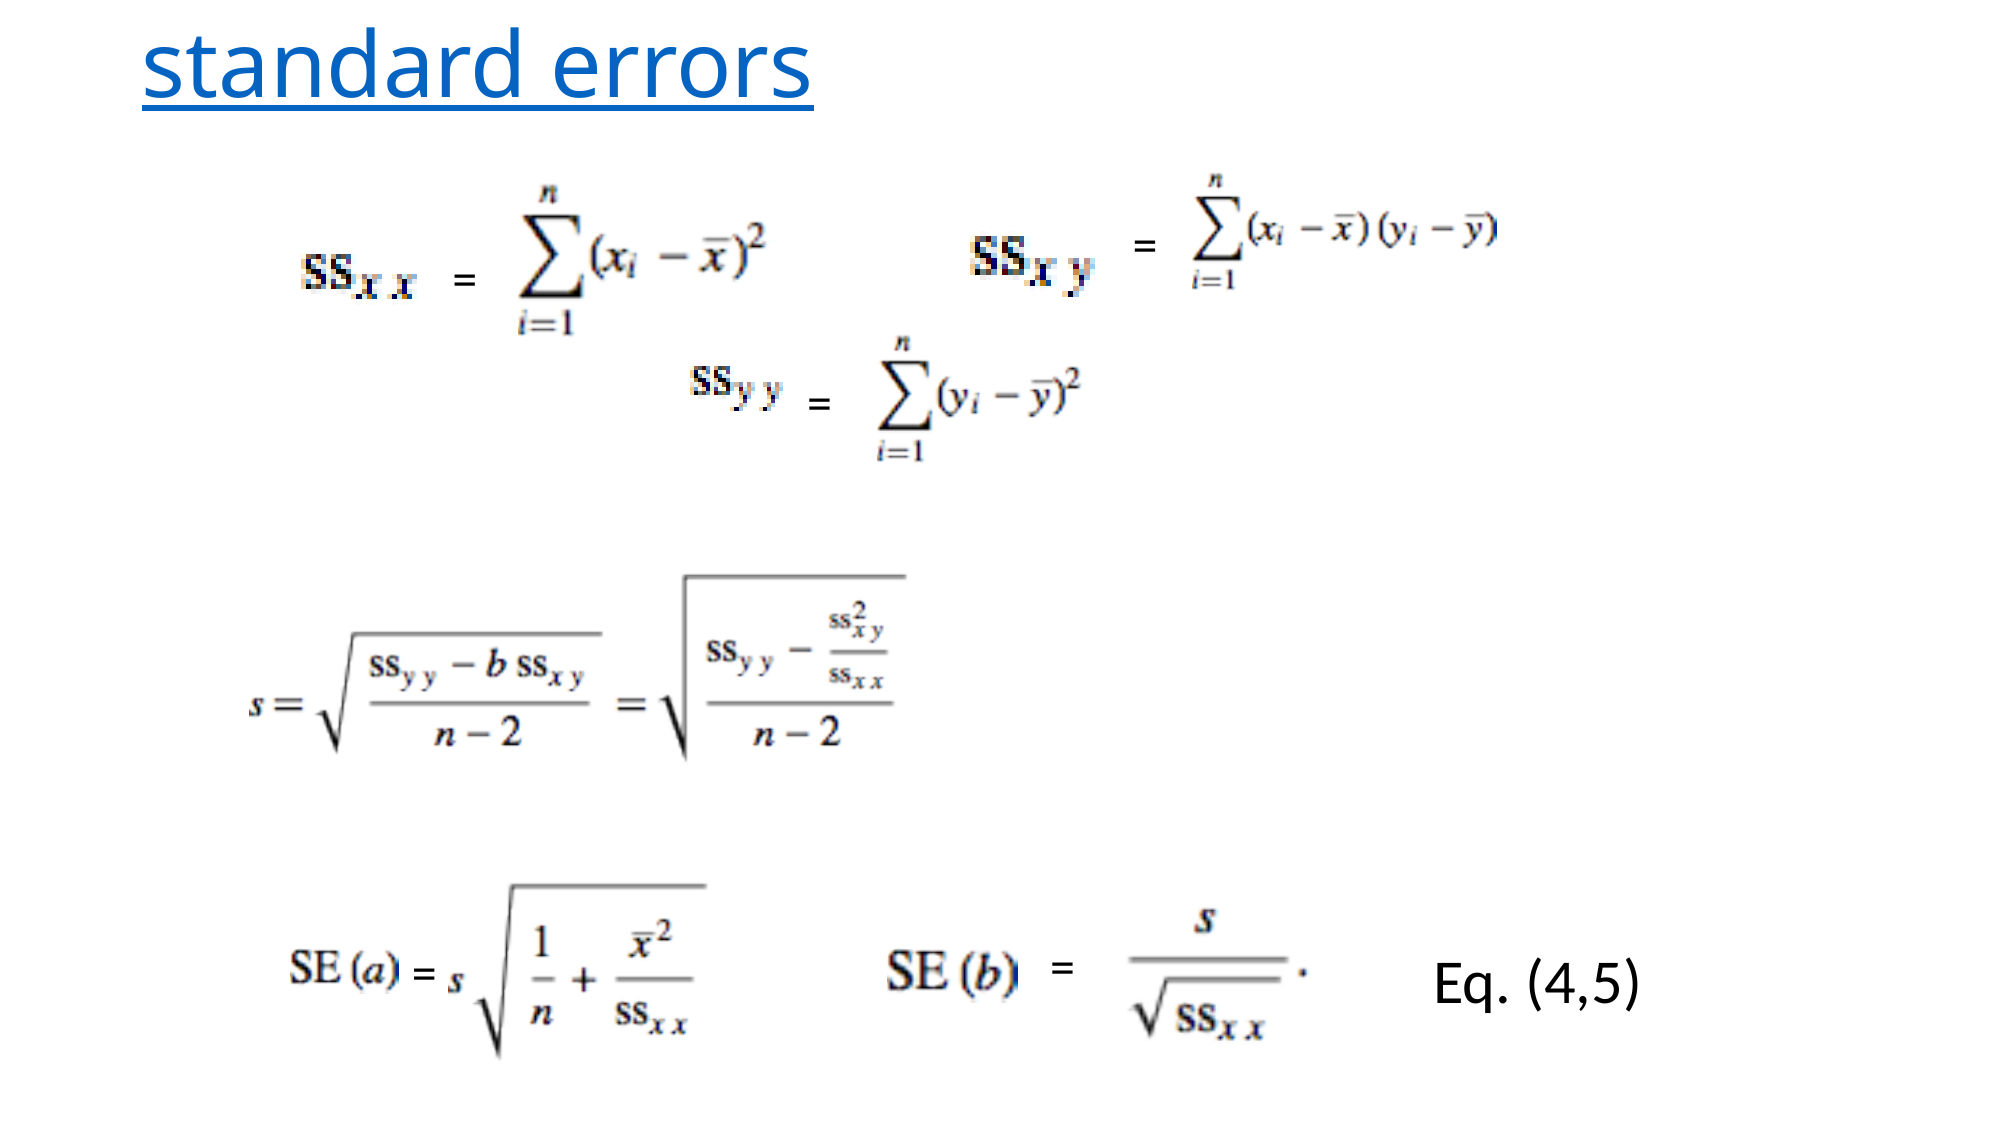

standard errors
=
=
=
=
=
Eq. (4,5)